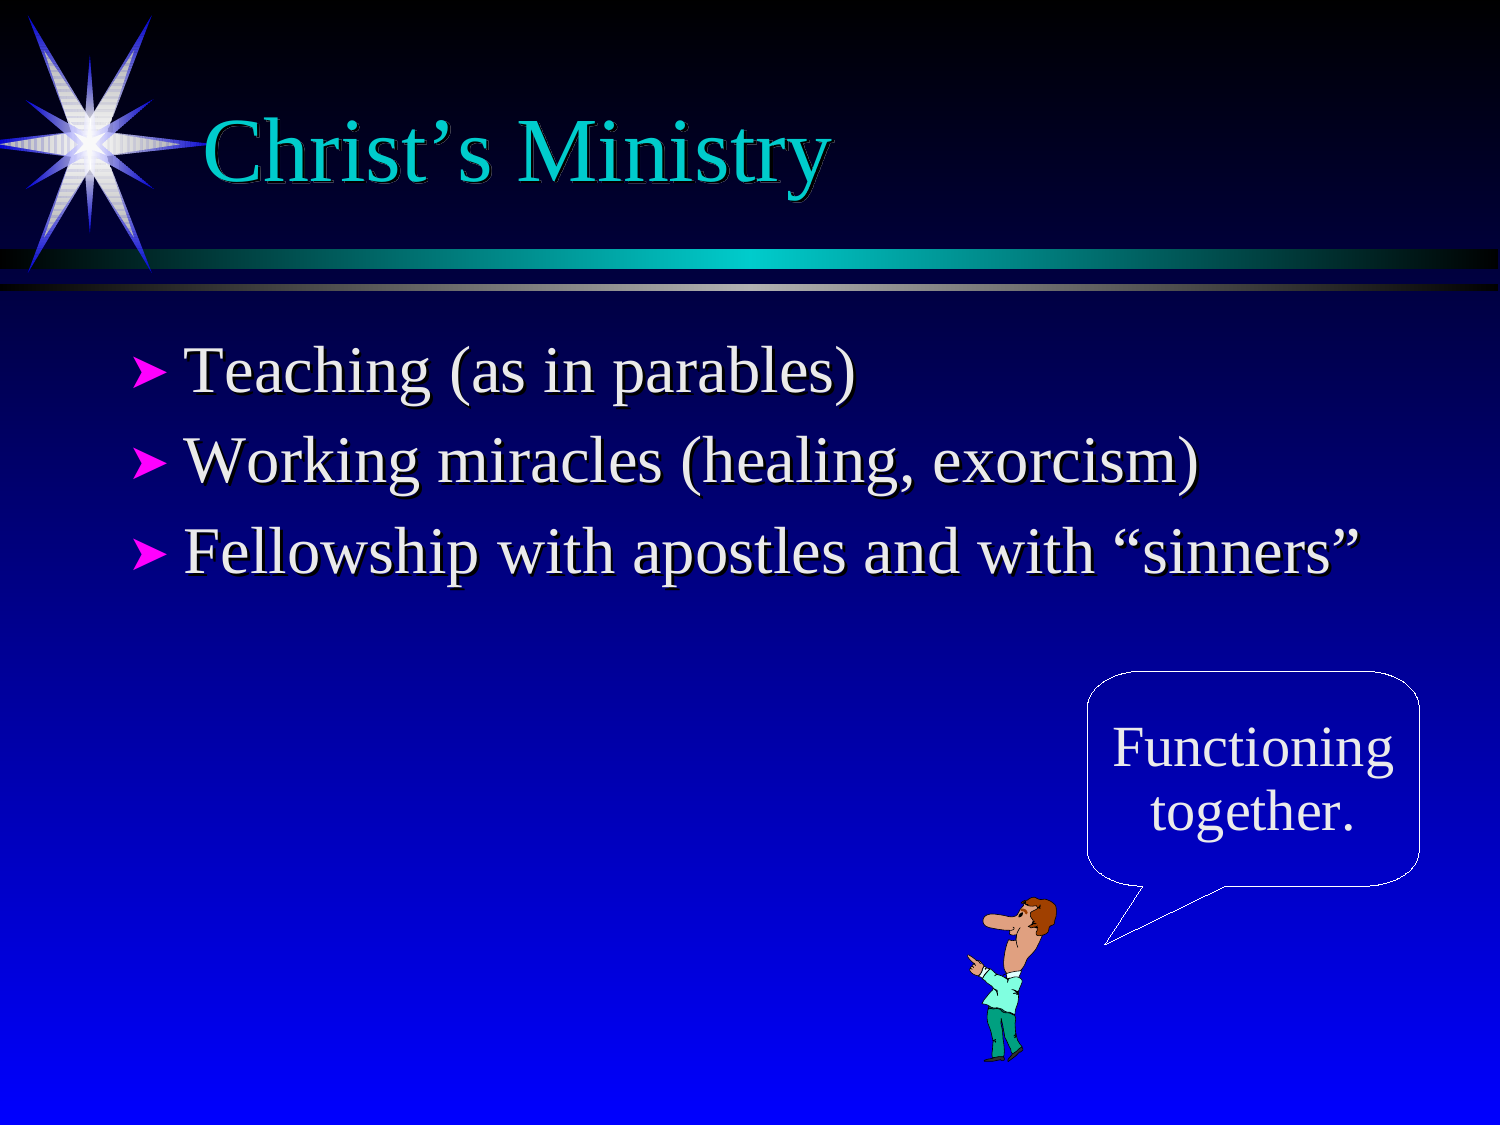

# Christ’s Ministry
Teaching (as in parables)
Working miracles (healing, exorcism)
Fellowship with apostles and with “sinners”
Functioning
together.